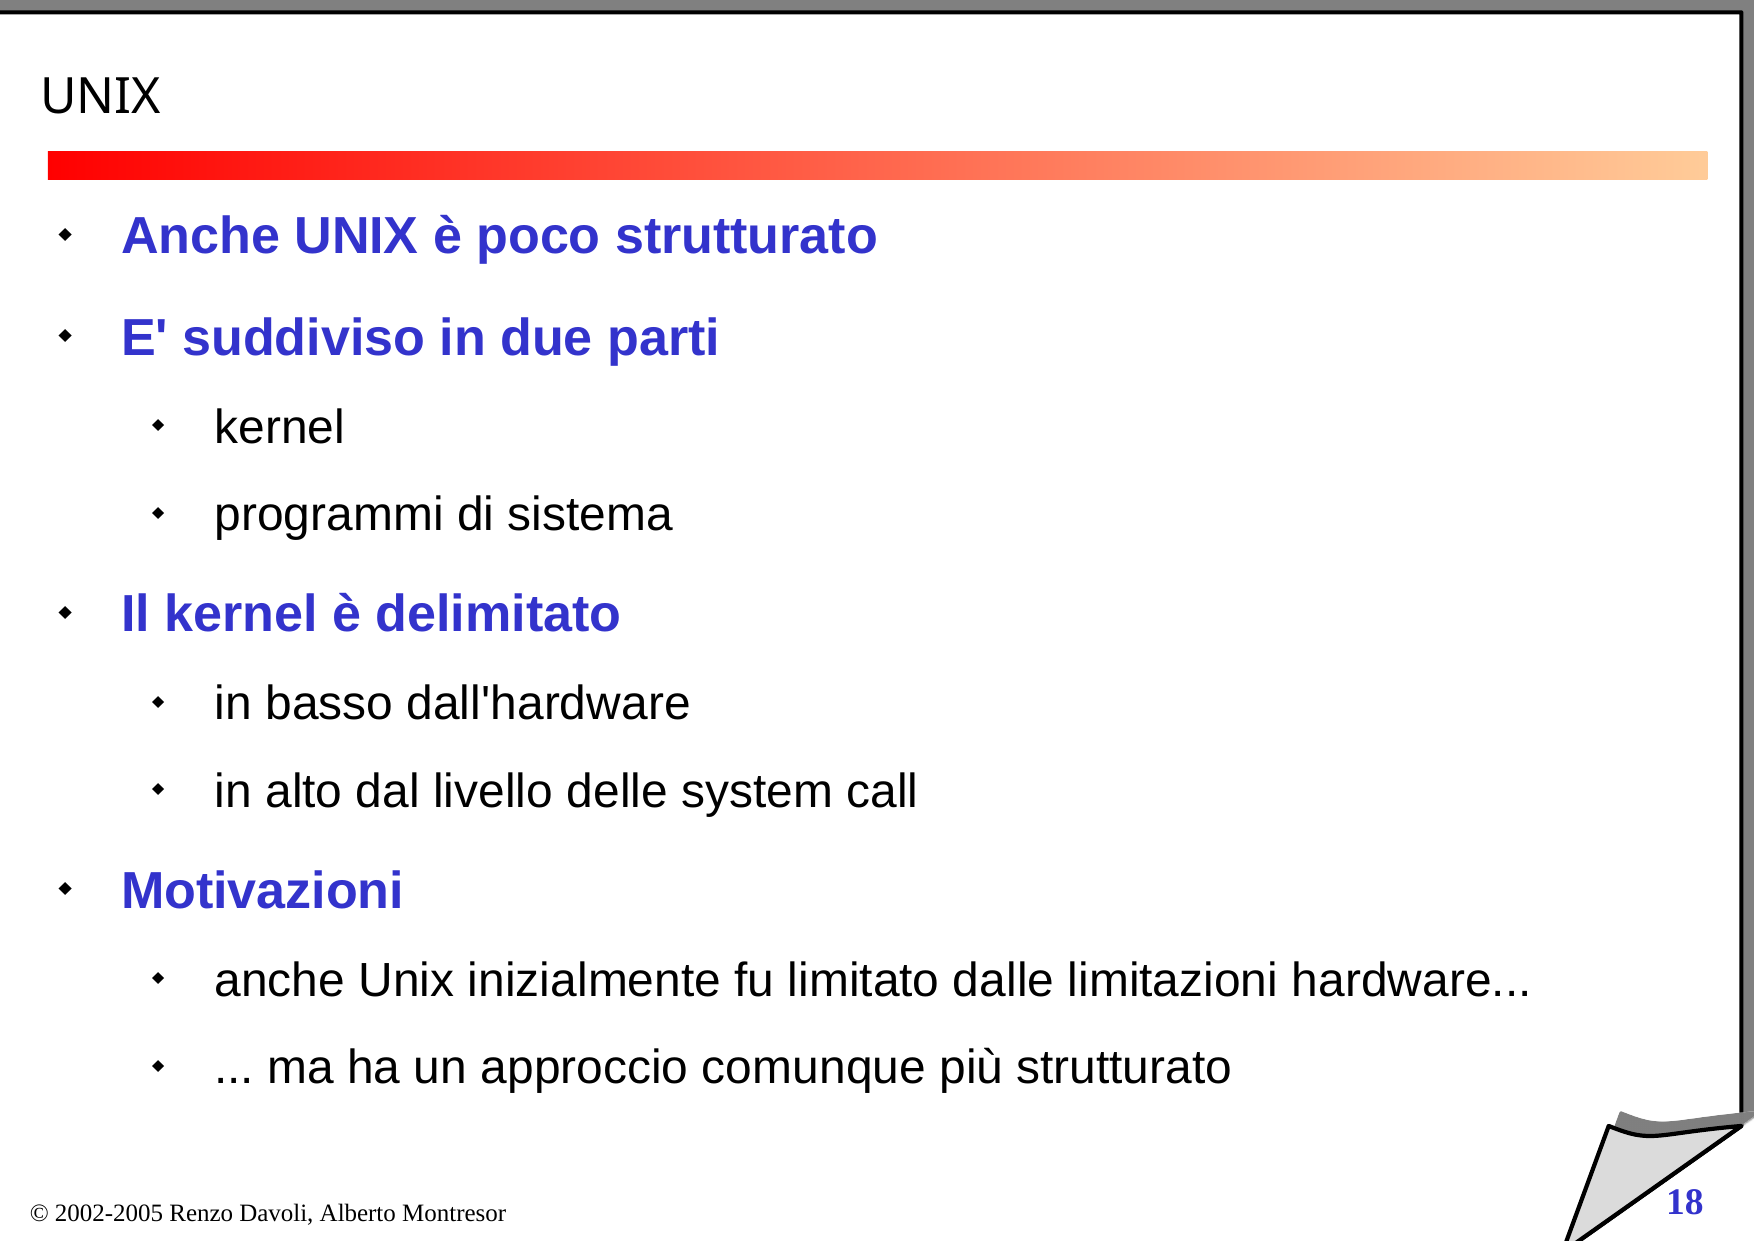

# UNIX
Anche UNIX è poco strutturato
E' suddiviso in due parti
kernel
programmi di sistema
Il kernel è delimitato
in basso dall'hardware
in alto dal livello delle system call
Motivazioni
anche Unix inizialmente fu limitato dalle limitazioni hardware...
... ma ha un approccio comunque più strutturato